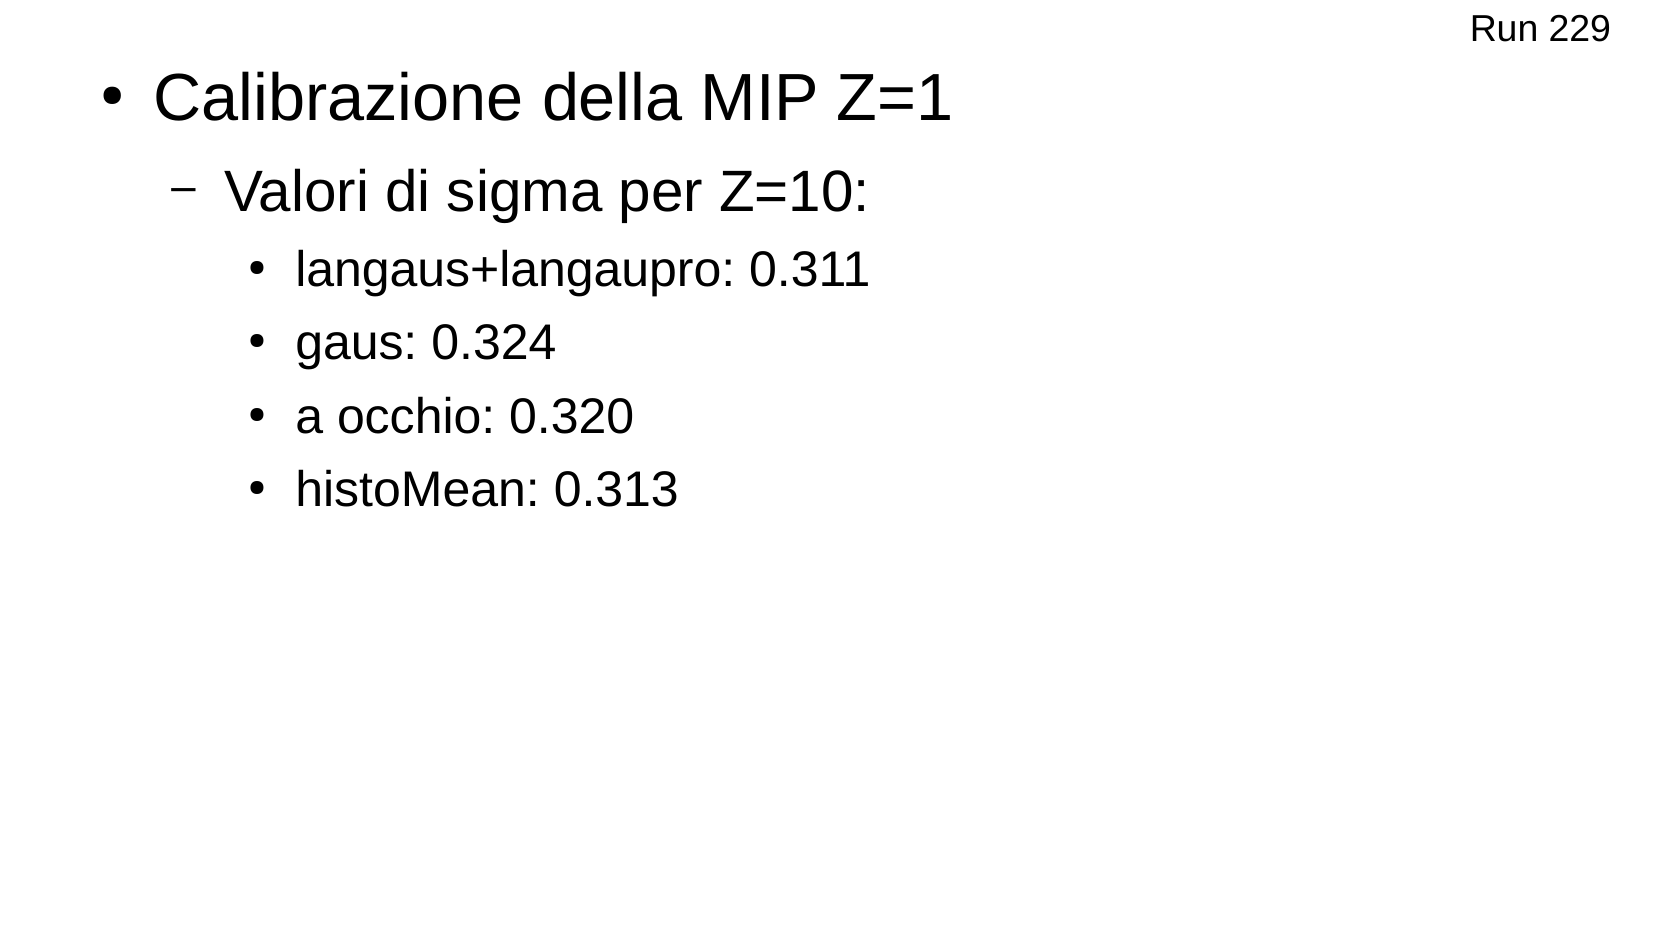

Run 229
# Calibrazione della MIP Z=1
Valori di sigma per Z=10:
langaus+langaupro: 0.311
gaus: 0.324
a occhio: 0.320
histoMean: 0.313